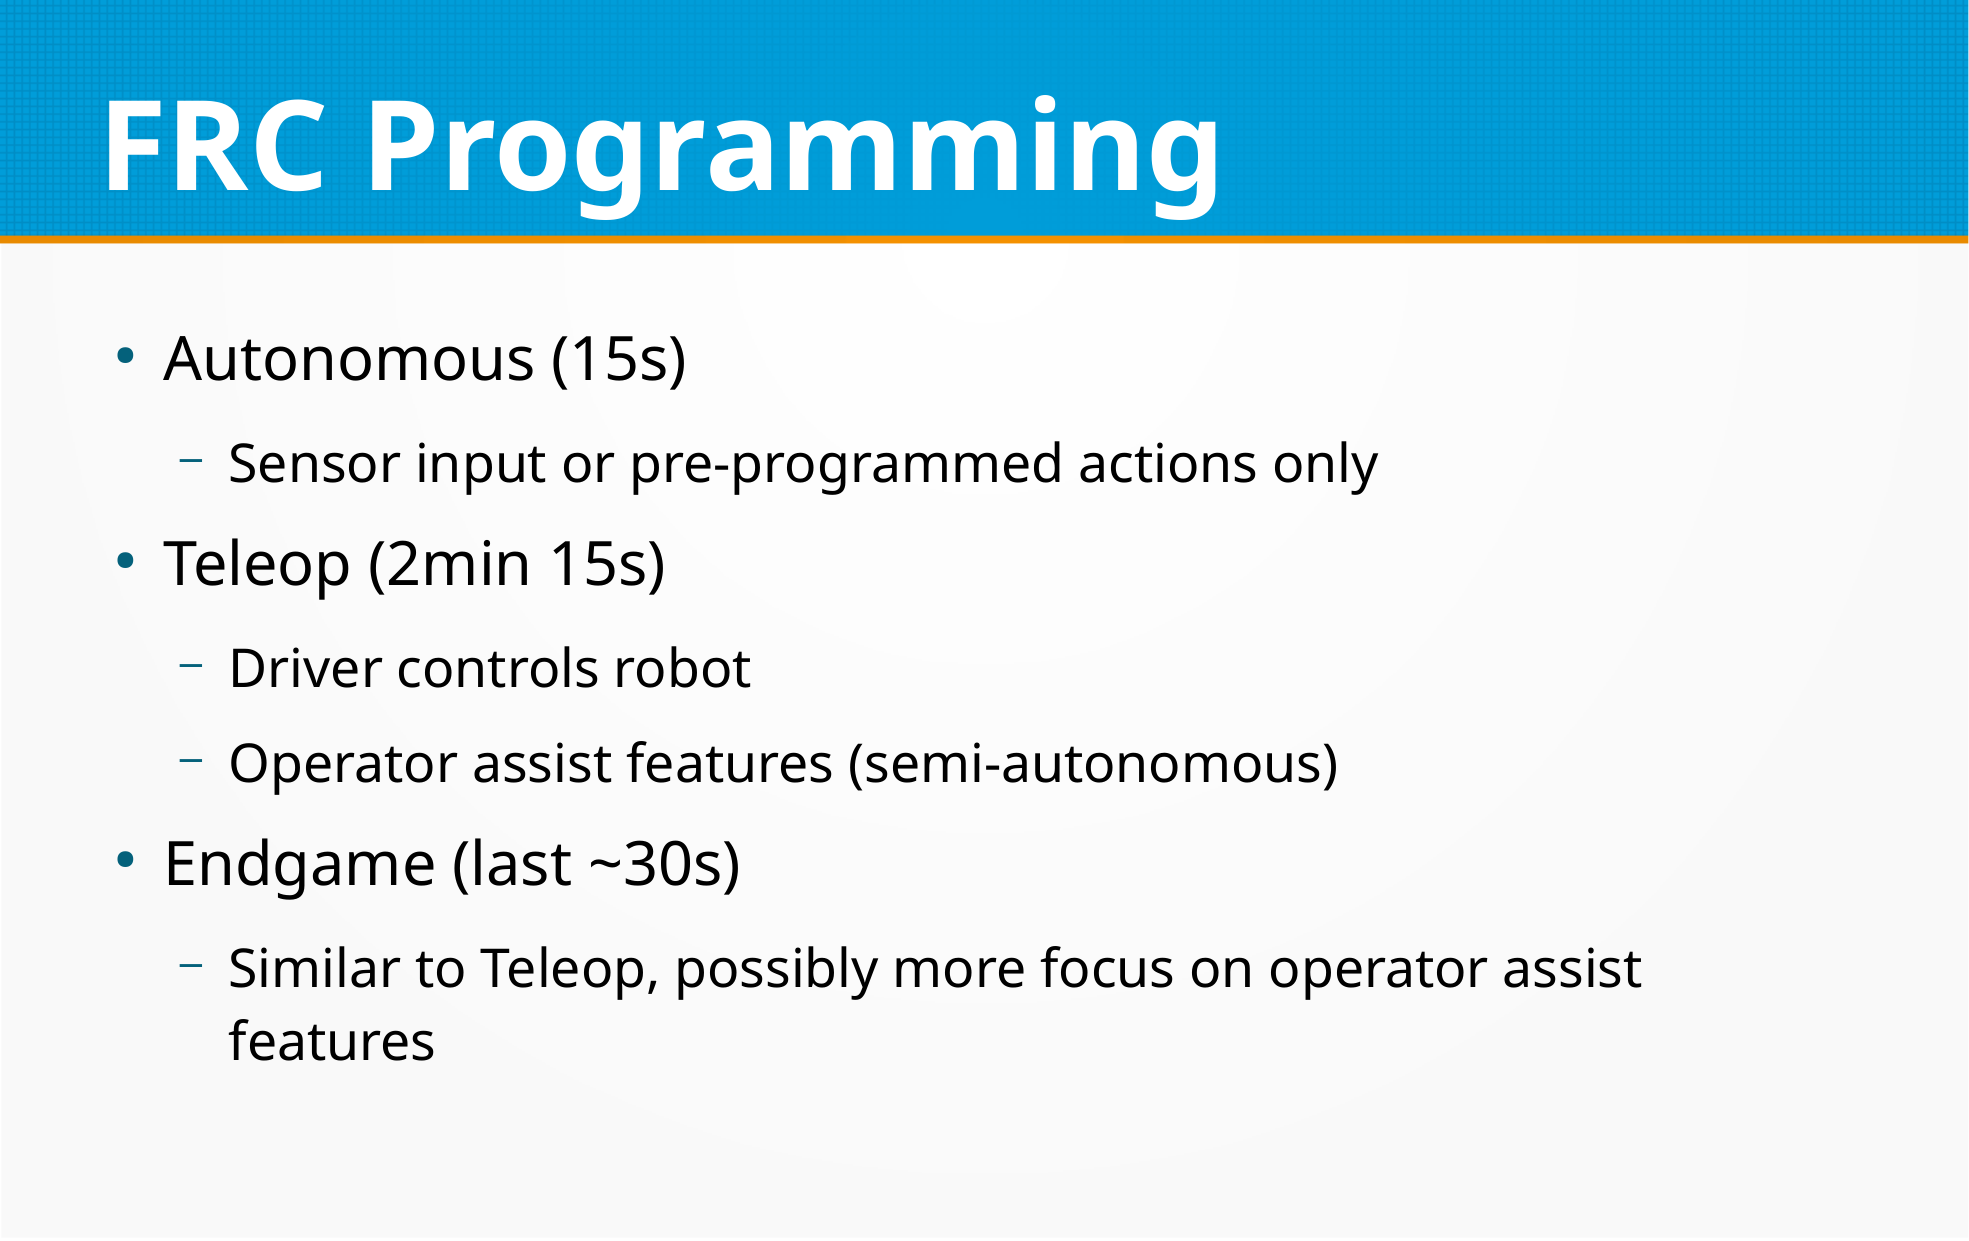

# FRC Programming
Autonomous (15s)
Sensor input or pre-programmed actions only
Teleop (2min 15s)
Driver controls robot
Operator assist features (semi-autonomous)
Endgame (last ~30s)
Similar to Teleop, possibly more focus on operator assist features